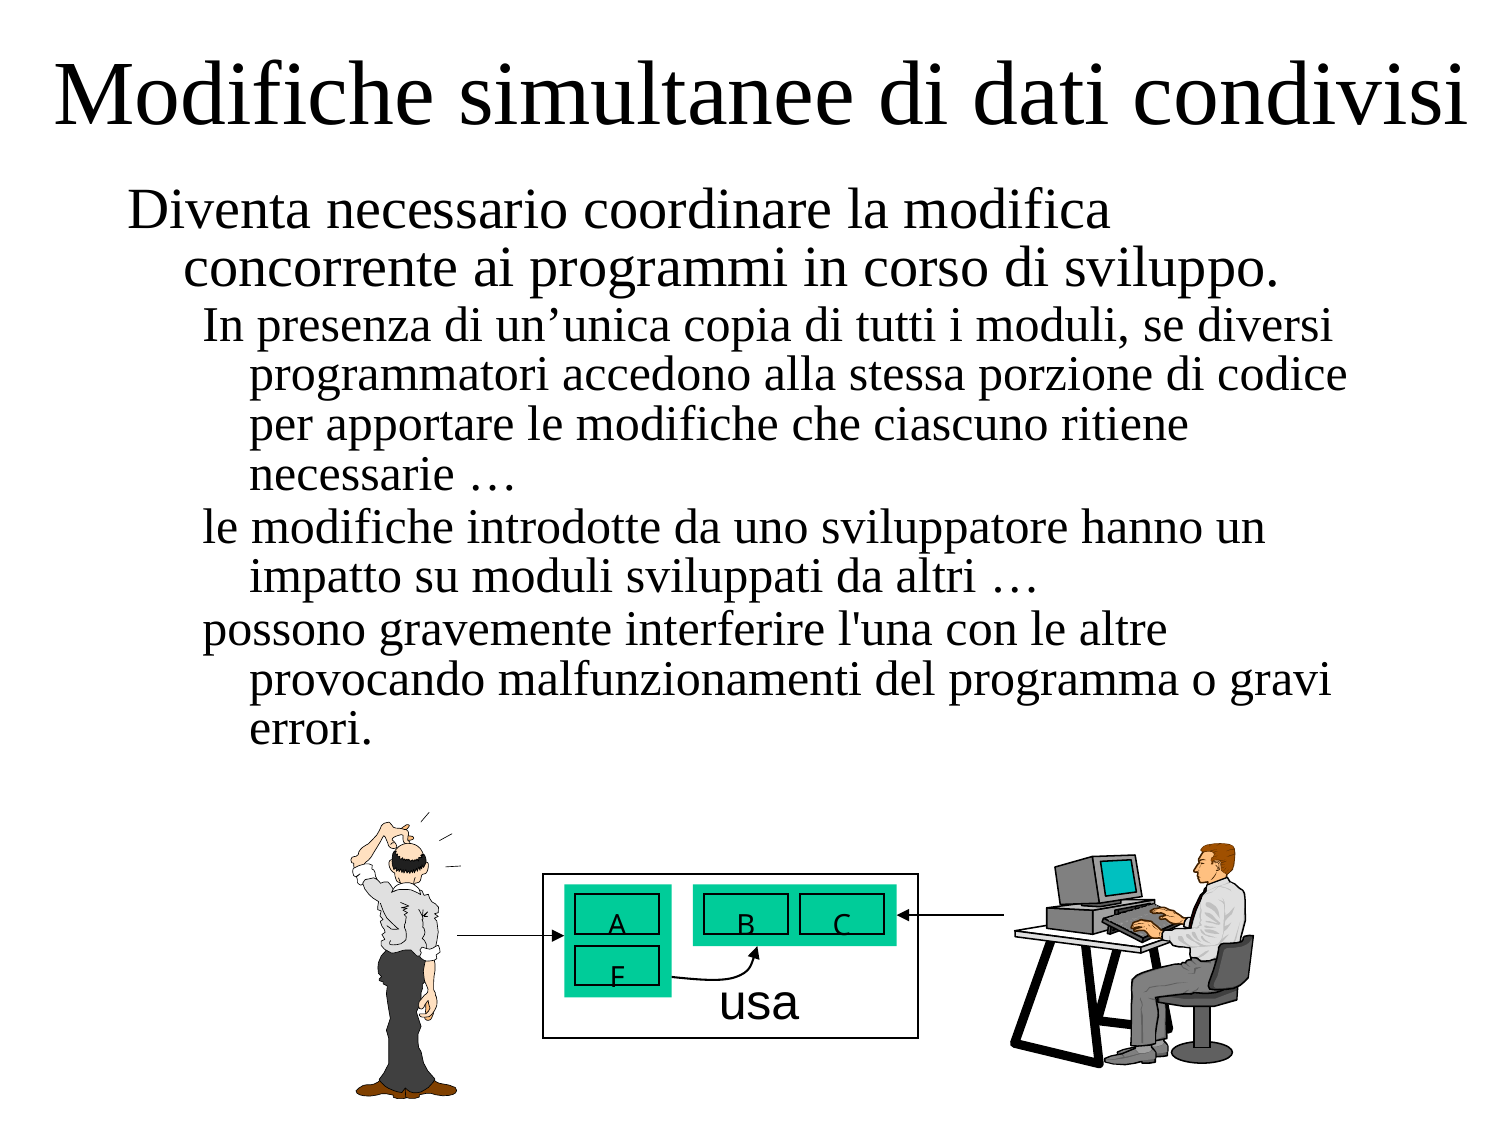

# Modifiche simultanee di dati condivisi
Diventa necessario coordinare la modifica concorrente ai programmi in corso di sviluppo.
In presenza di un’unica copia di tutti i moduli, se diversi programmatori accedono alla stessa porzione di codice per apportare le modifiche che ciascuno ritiene necessarie …
le modifiche introdotte da uno sviluppatore hanno un impatto su moduli sviluppati da altri …
possono gravemente interferire l'una con le altre provocando malfunzionamenti del programma o gravi errori.
A
B
C
F
usa